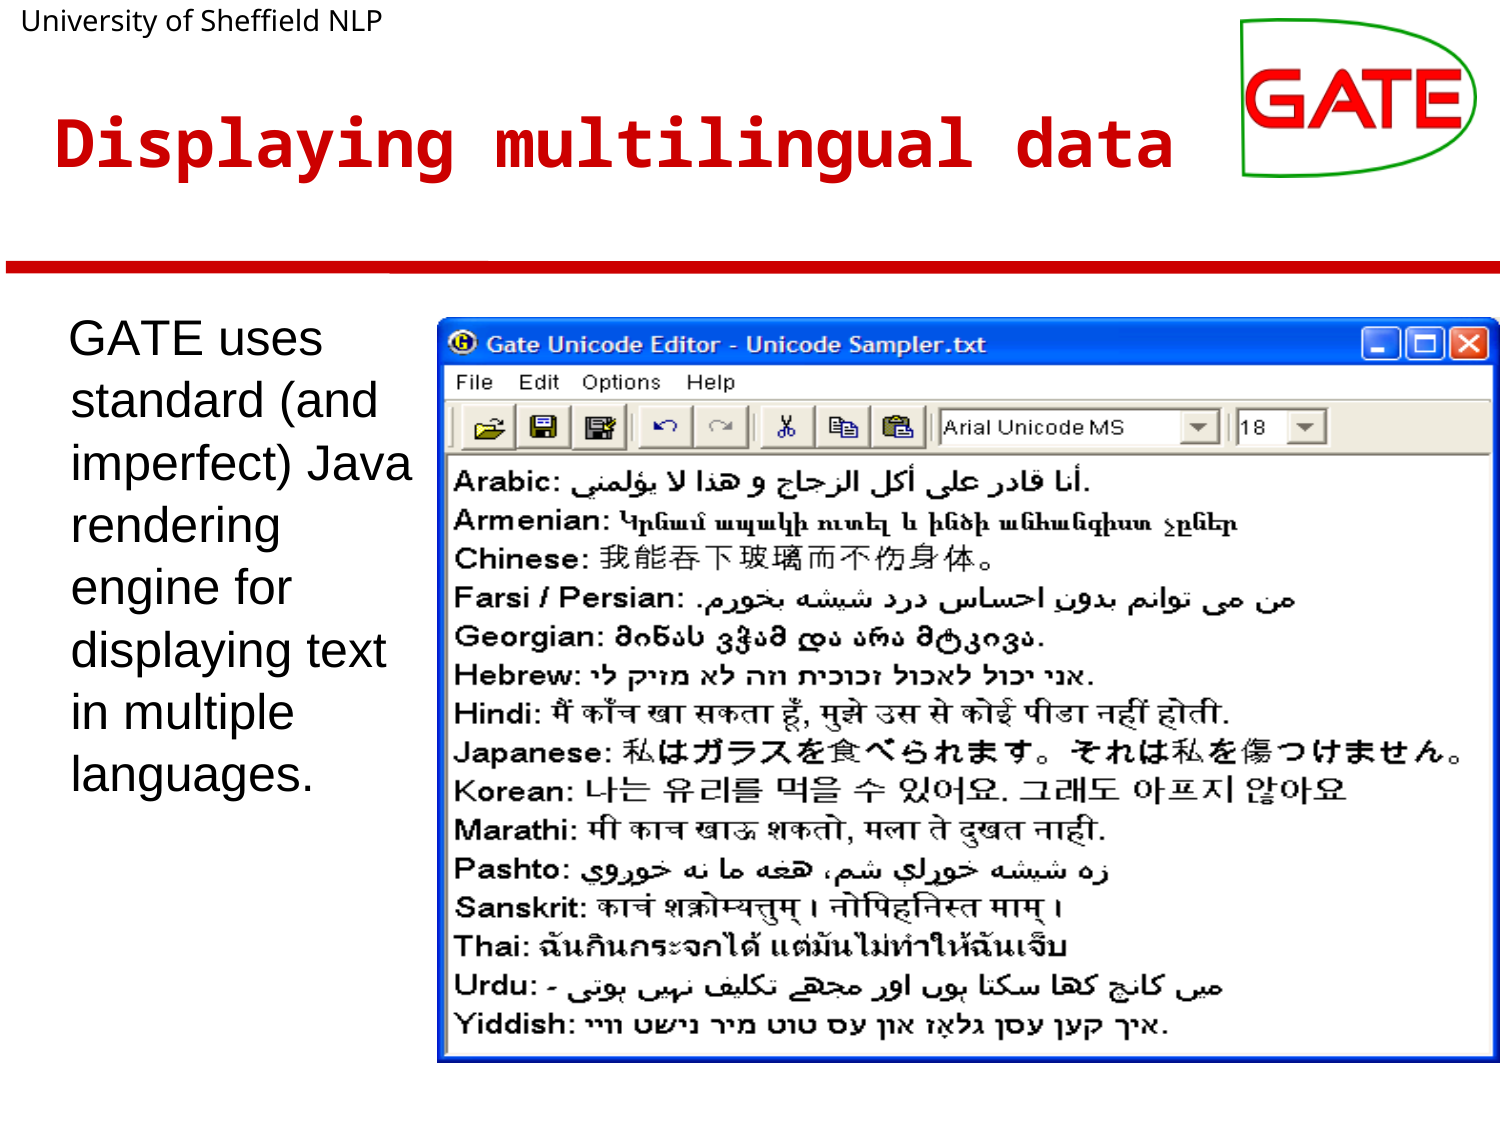

# Displaying multilingual data
GATE uses standard (and imperfect) Java rendering engine for displaying text in multiple languages.